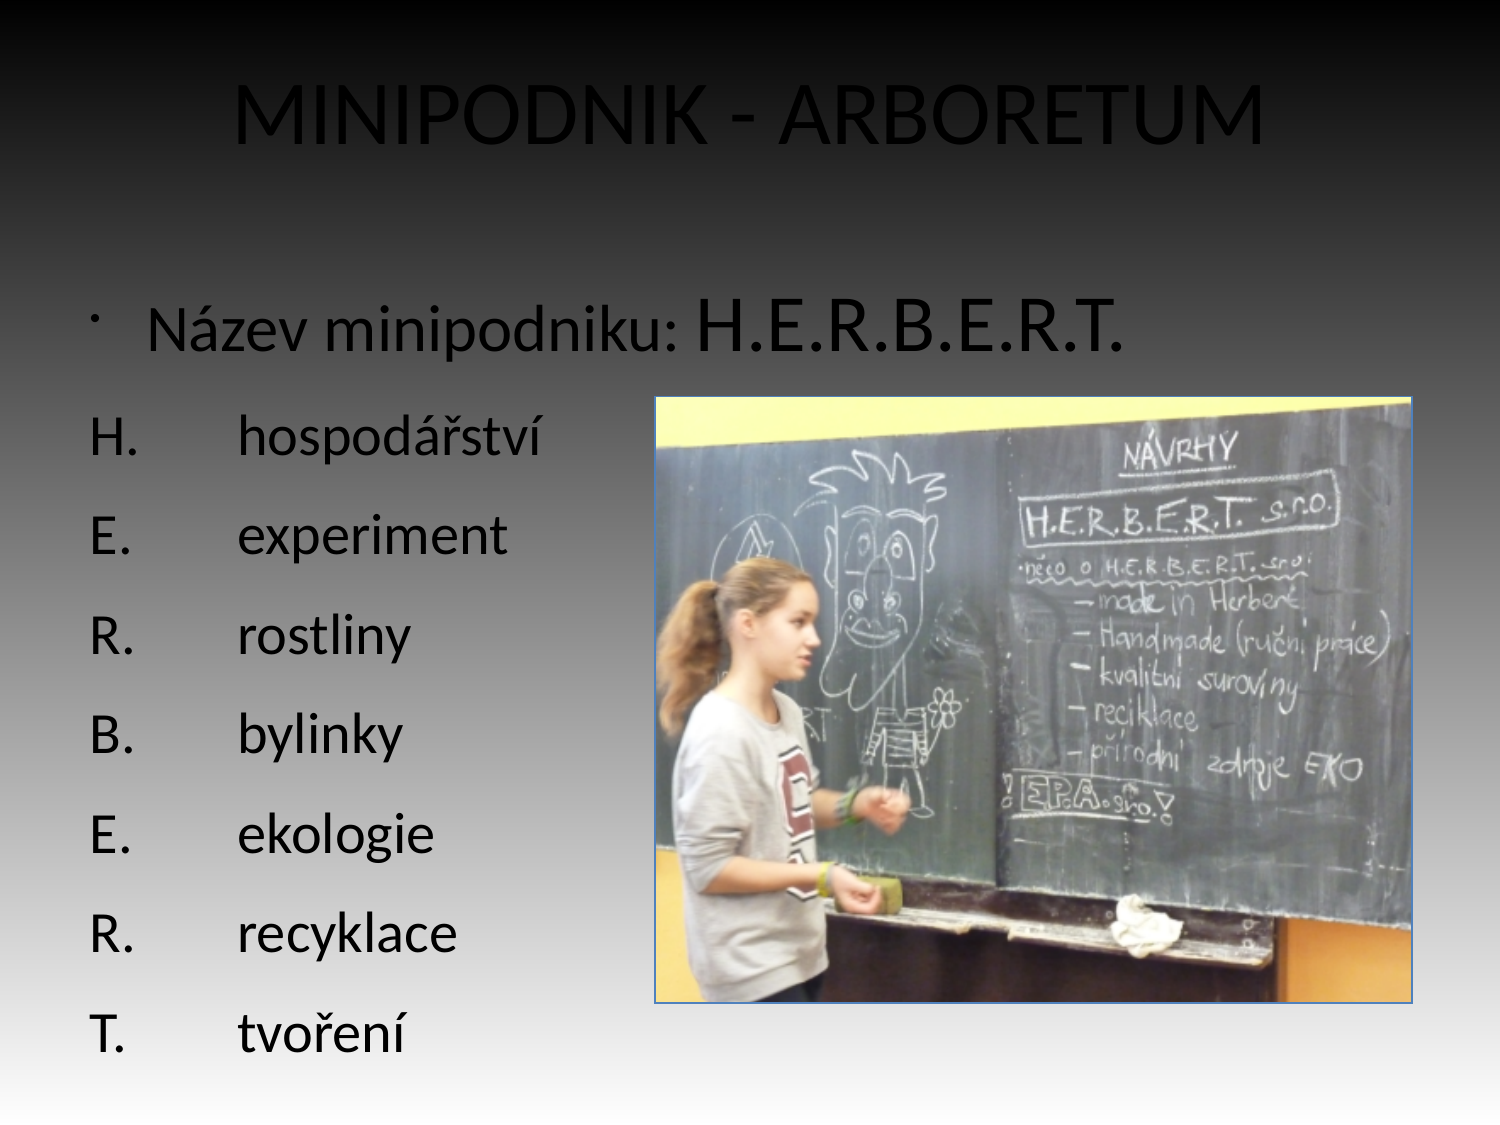

# MINIPODNIK - ARBORETUM
Název minipodniku: H.E.R.B.E.R.T.
H.		hospodářství
E.		experiment
R.		rostliny
B.		bylinky
E.		ekologie
R.		recyklace
T.		tvoření